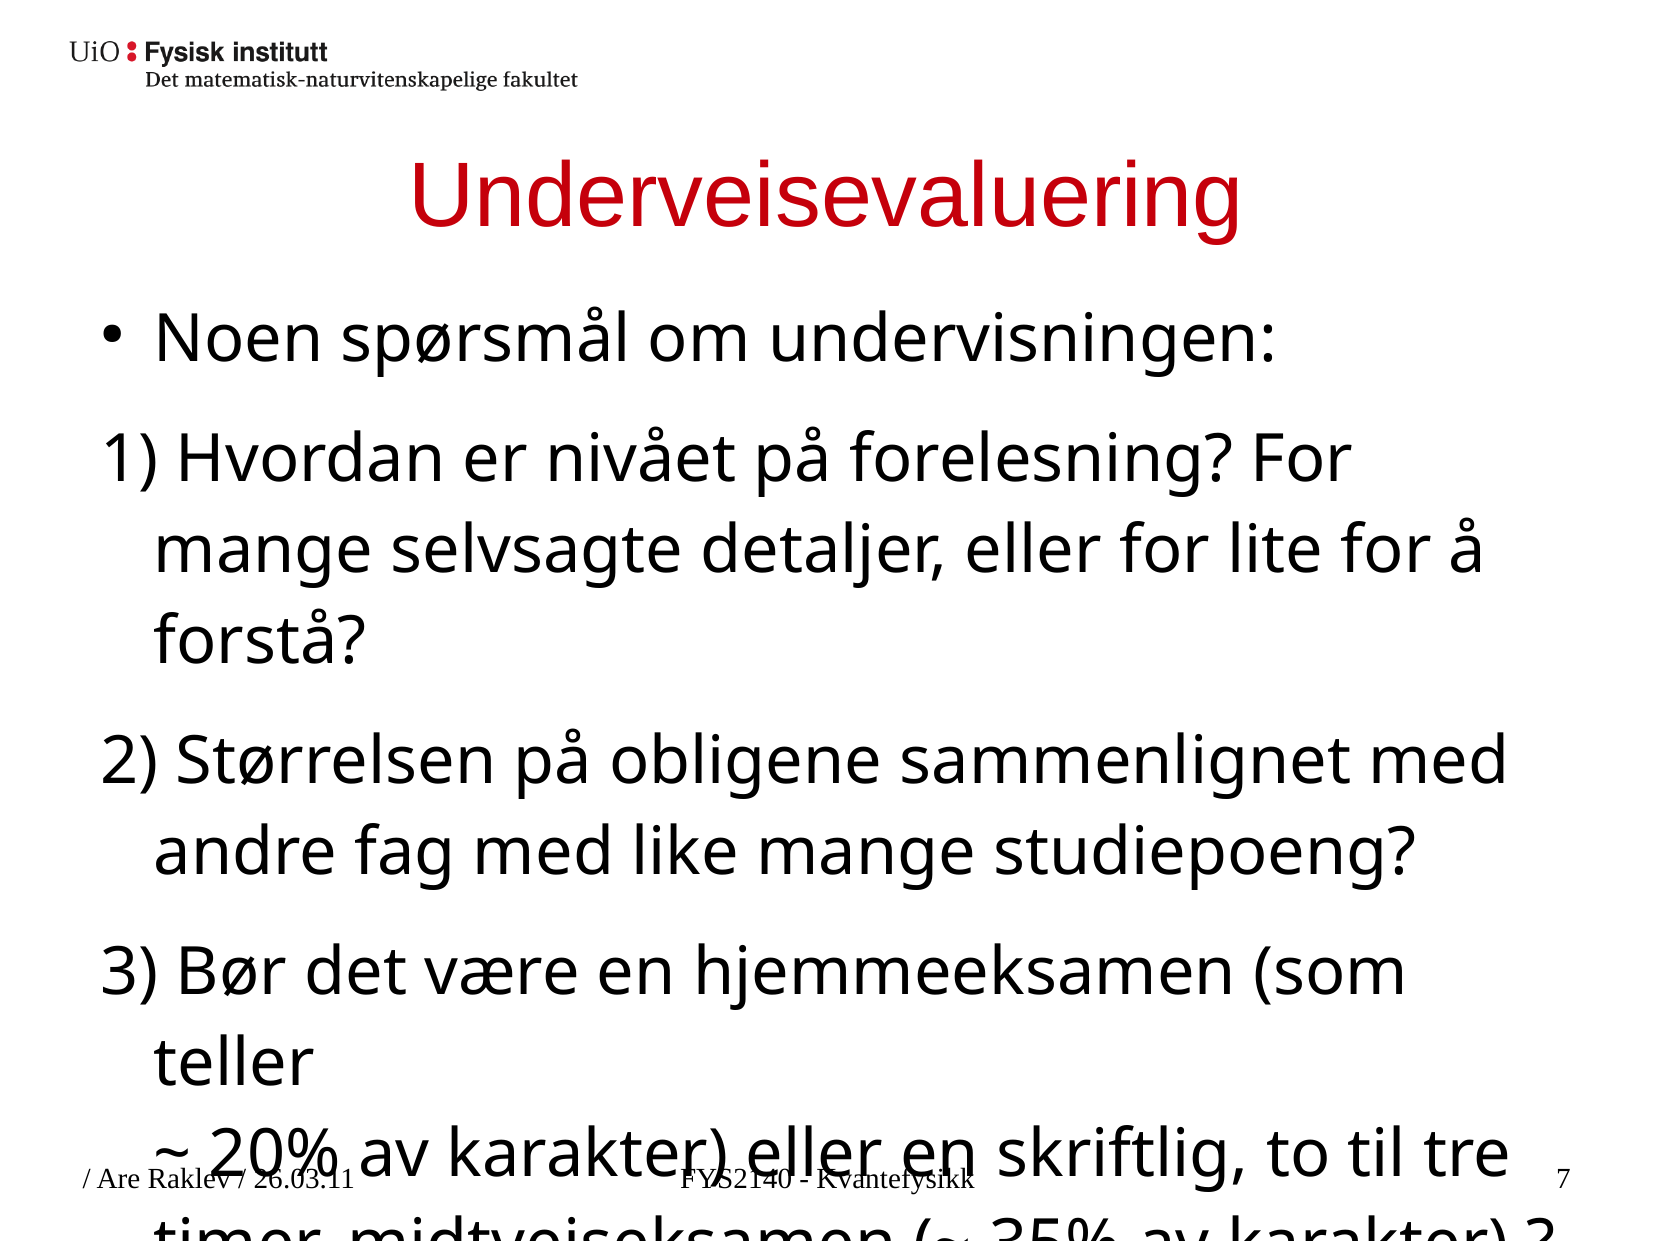

# Underveisevaluering
Noen spørsmål om undervisningen:
 Hvordan er nivået på forelesning? For mange selvsagte detaljer, eller for lite for å forstå?
 Størrelsen på obligene sammenlignet med andre fag med like mange studiepoeng?
 Bør det være en hjemmeeksamen (som teller
~ 20% av karakter) eller en skriftlig, to til tre timer, midtveiseksamen (~ 35% av karakter) ?
 Andre kommentarer & idéer.
/ Are Raklev / 26.03.11
FYS2140 - Kvantefysikk
7